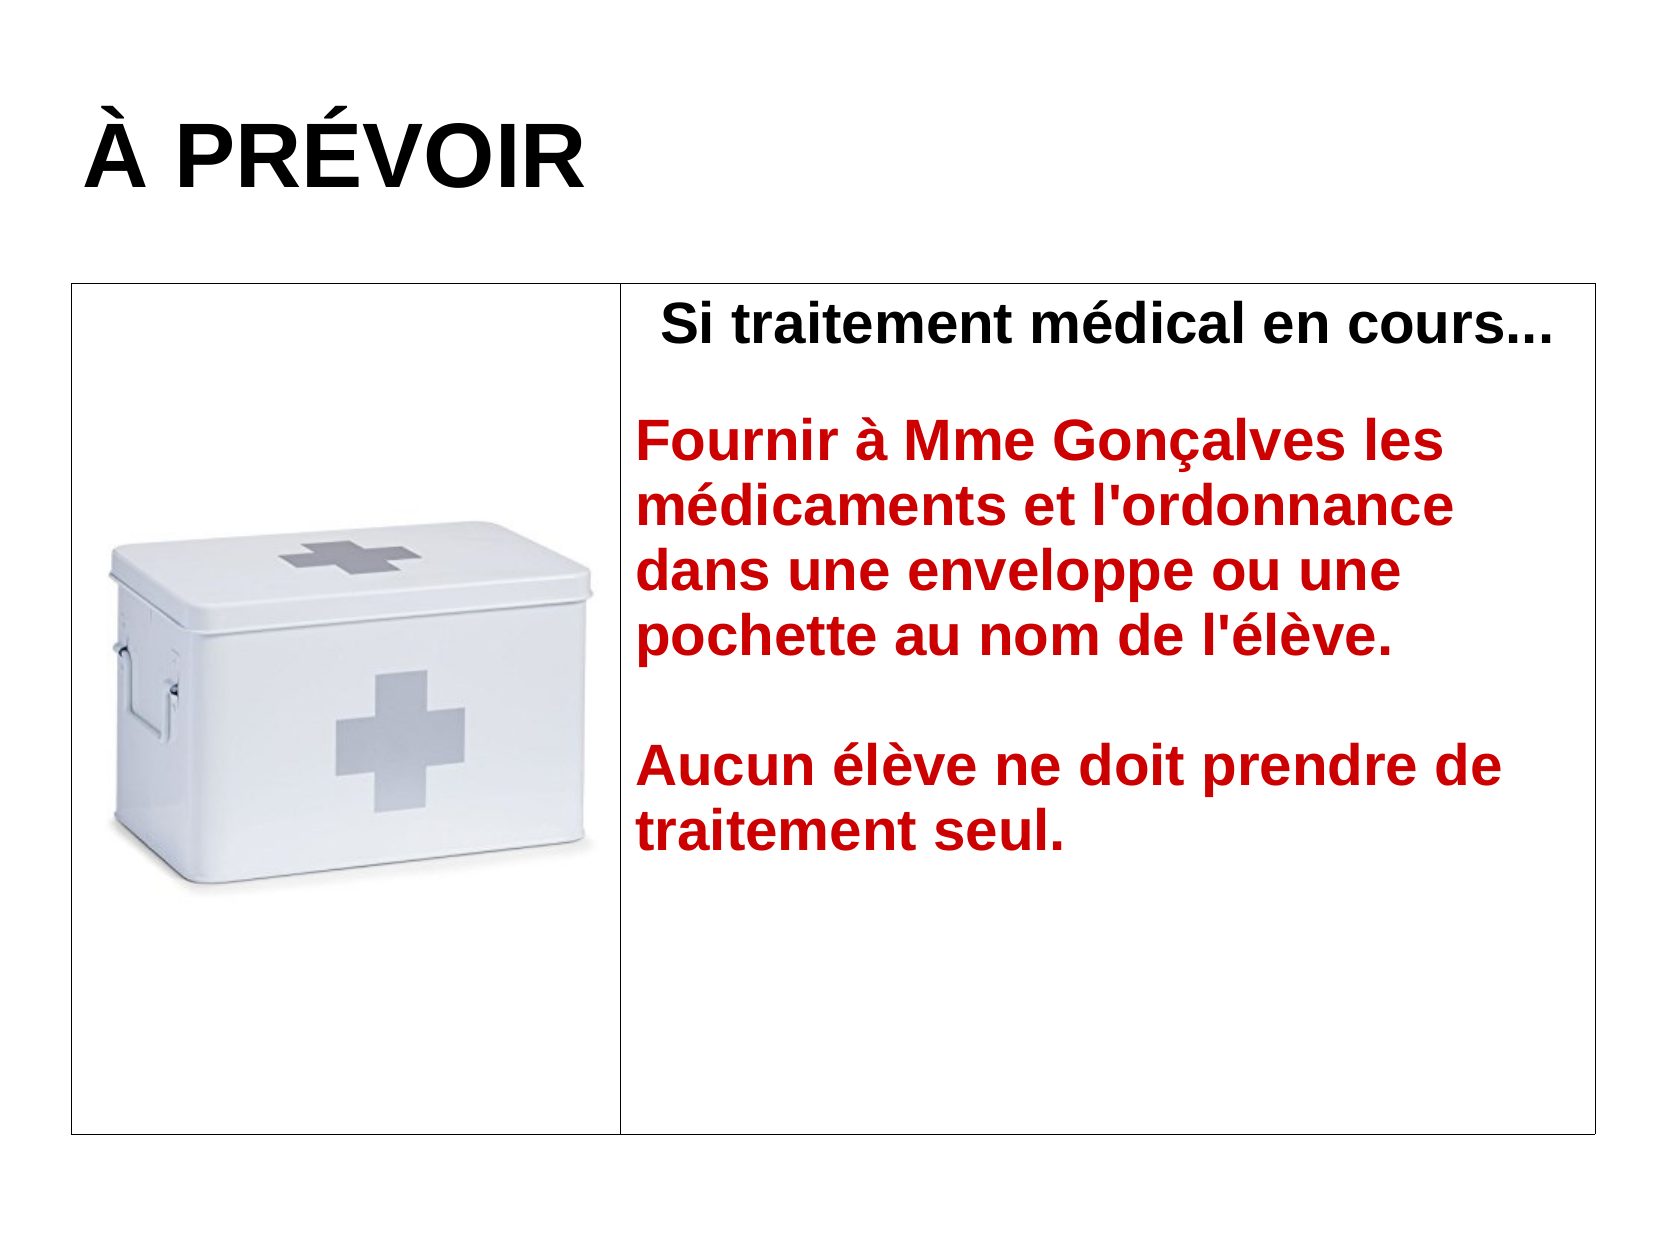

# À PRÉVOIR
| | Si traitement médical en cours... Fournir à Mme Gonçalves les médicaments et l'ordonnance dans une enveloppe ou une pochette au nom de l'élève. Aucun élève ne doit prendre de traitement seul. |
| --- | --- |